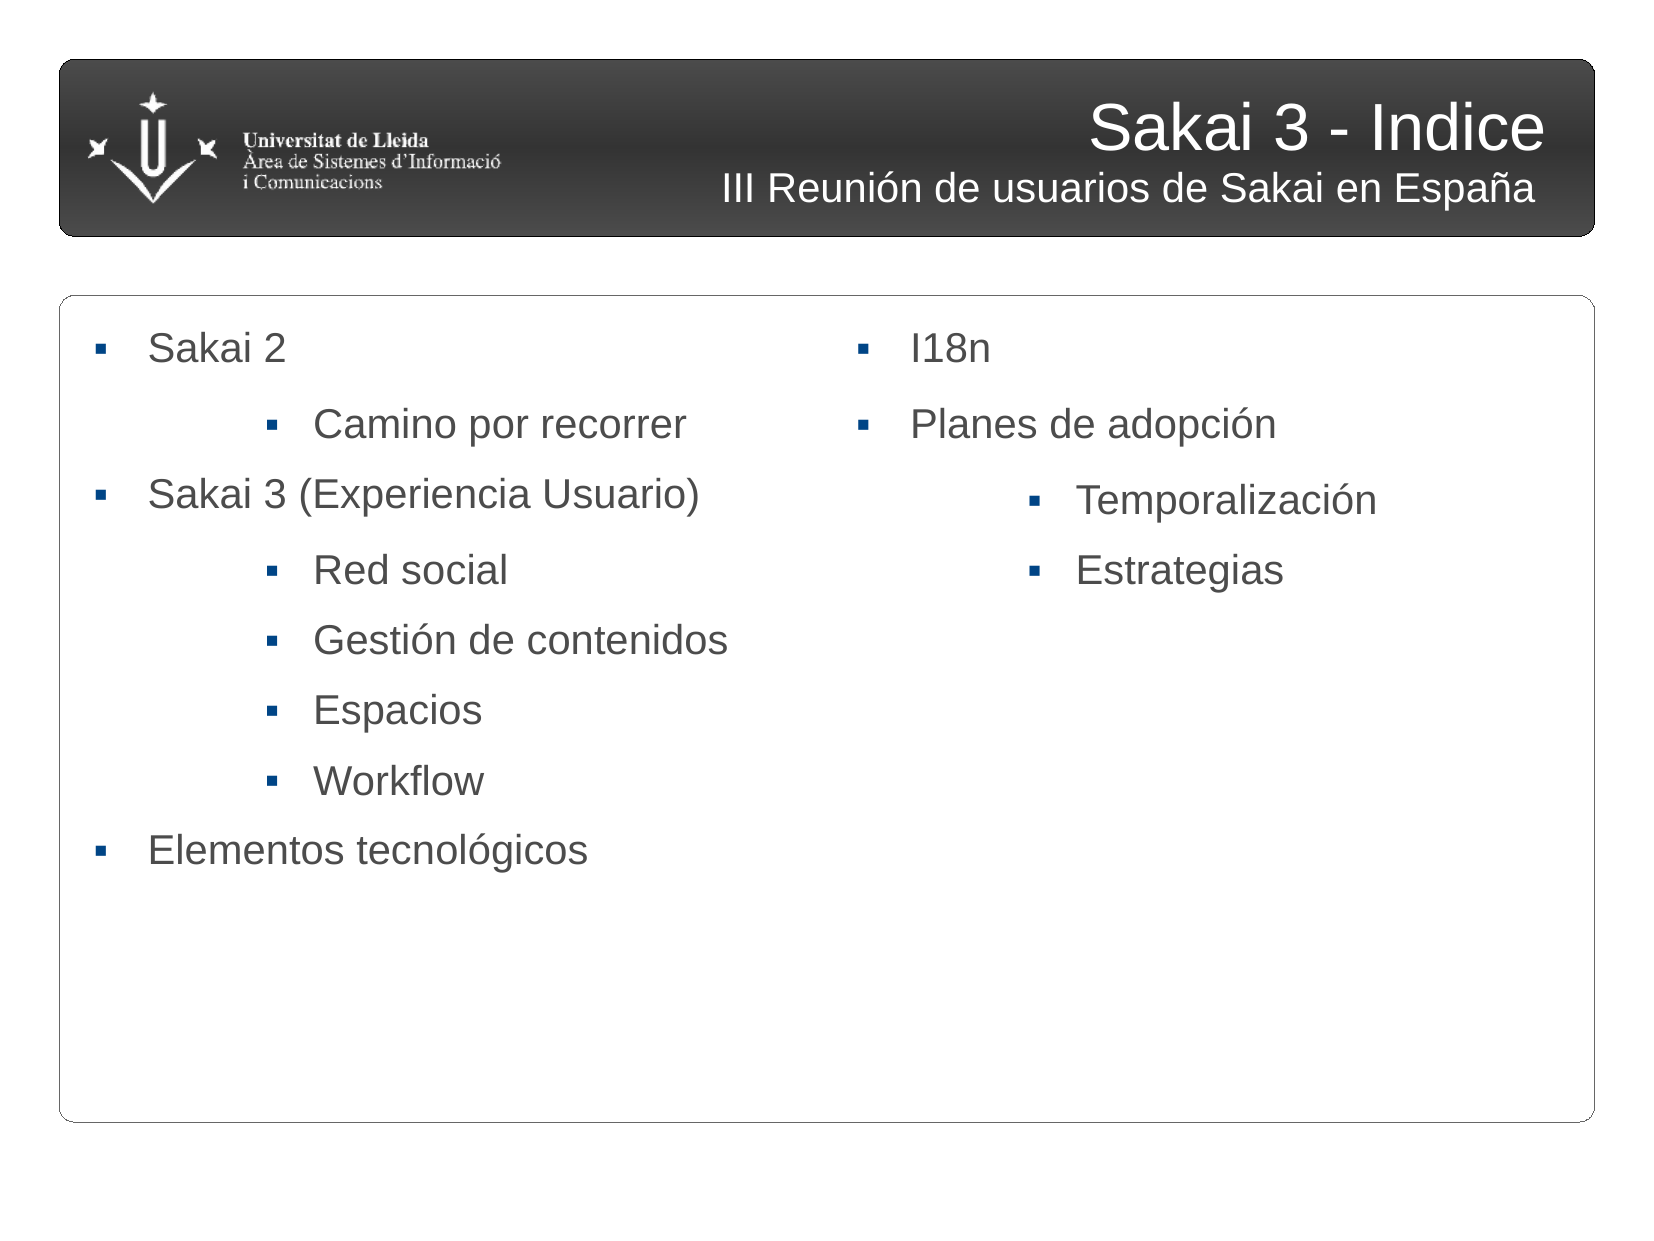

# Sakai 3 - Indice III Reunión de usuarios de Sakai en España
Sakai 2
Camino por recorrer
Sakai 3 (Experiencia Usuario)
Red social
Gestión de contenidos
Espacios
Workflow
Elementos tecnológicos
I18n
Planes de adopción
Temporalización
Estrategias